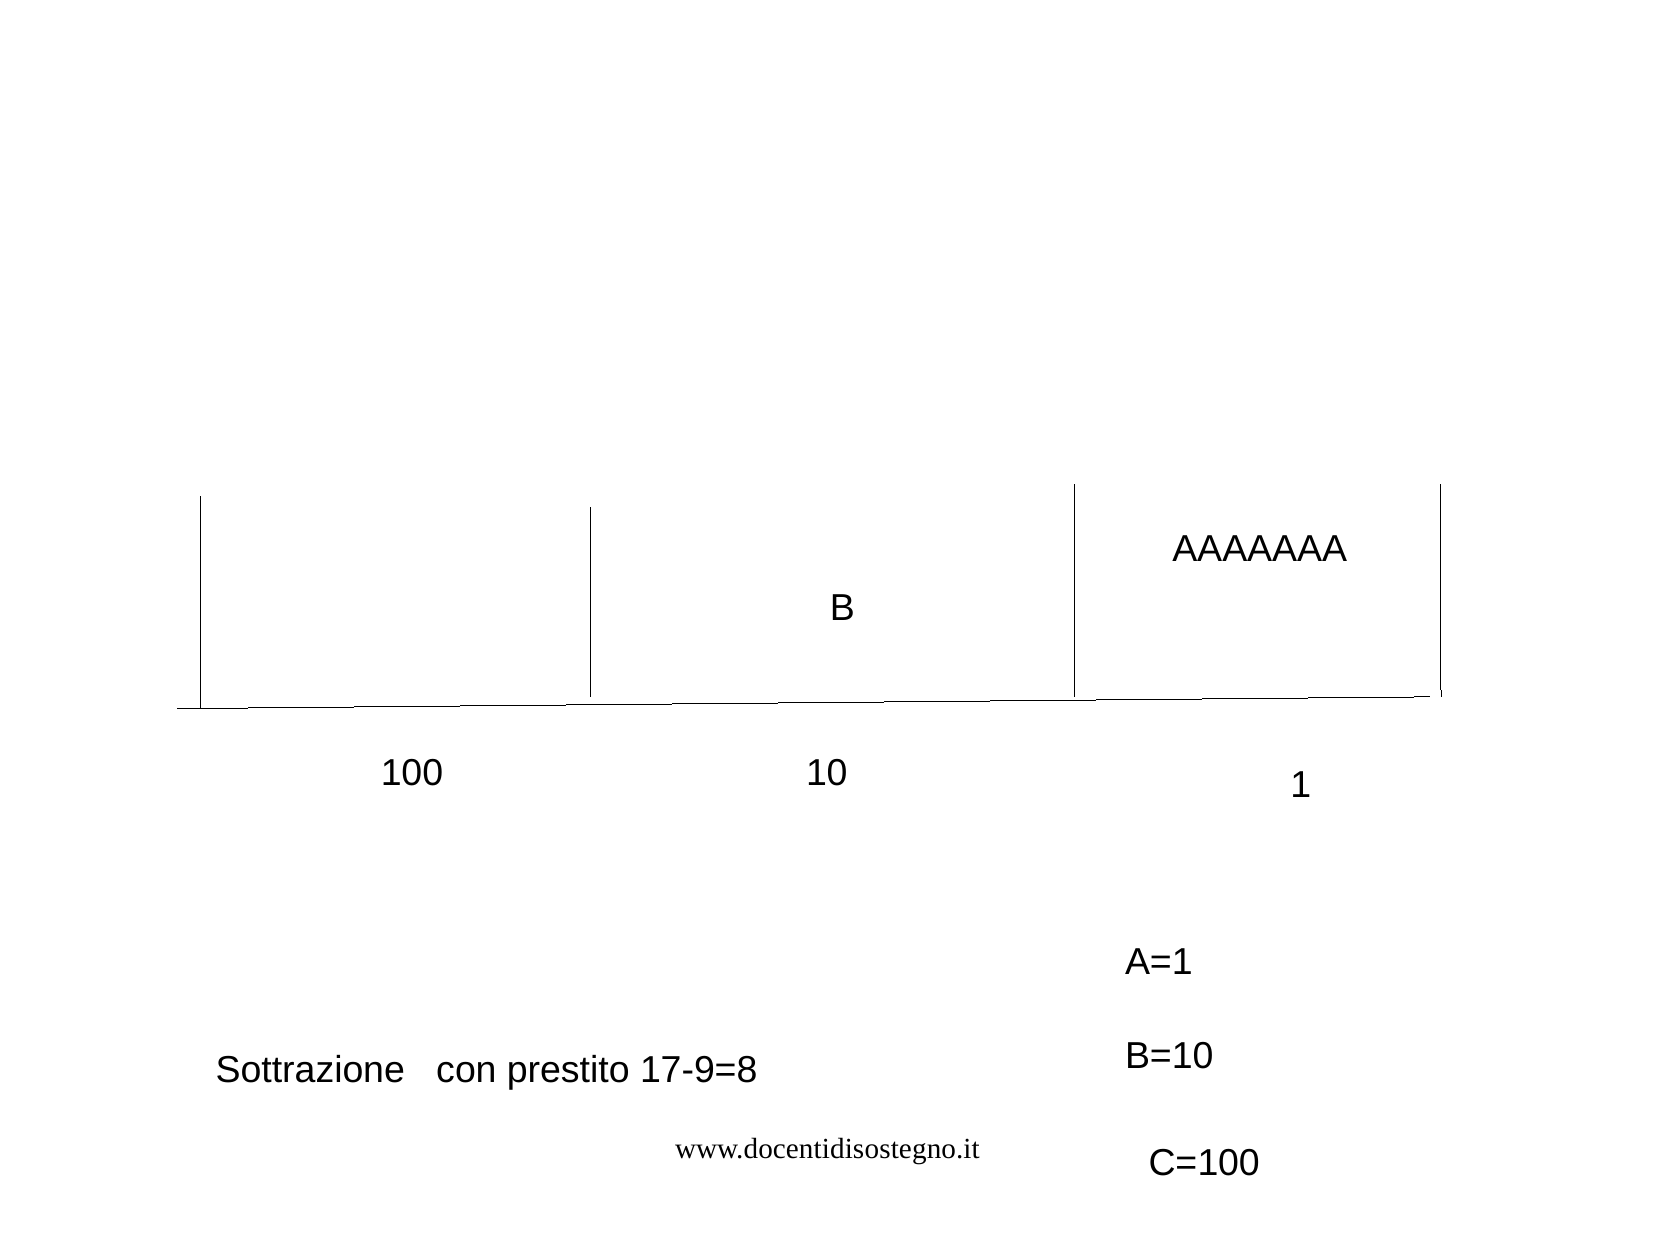

AAAAAAA
B
100
10
1
A=1
B=10
Sottrazione con prestito 17-9=8
www.docentidisostegno.it
C=100